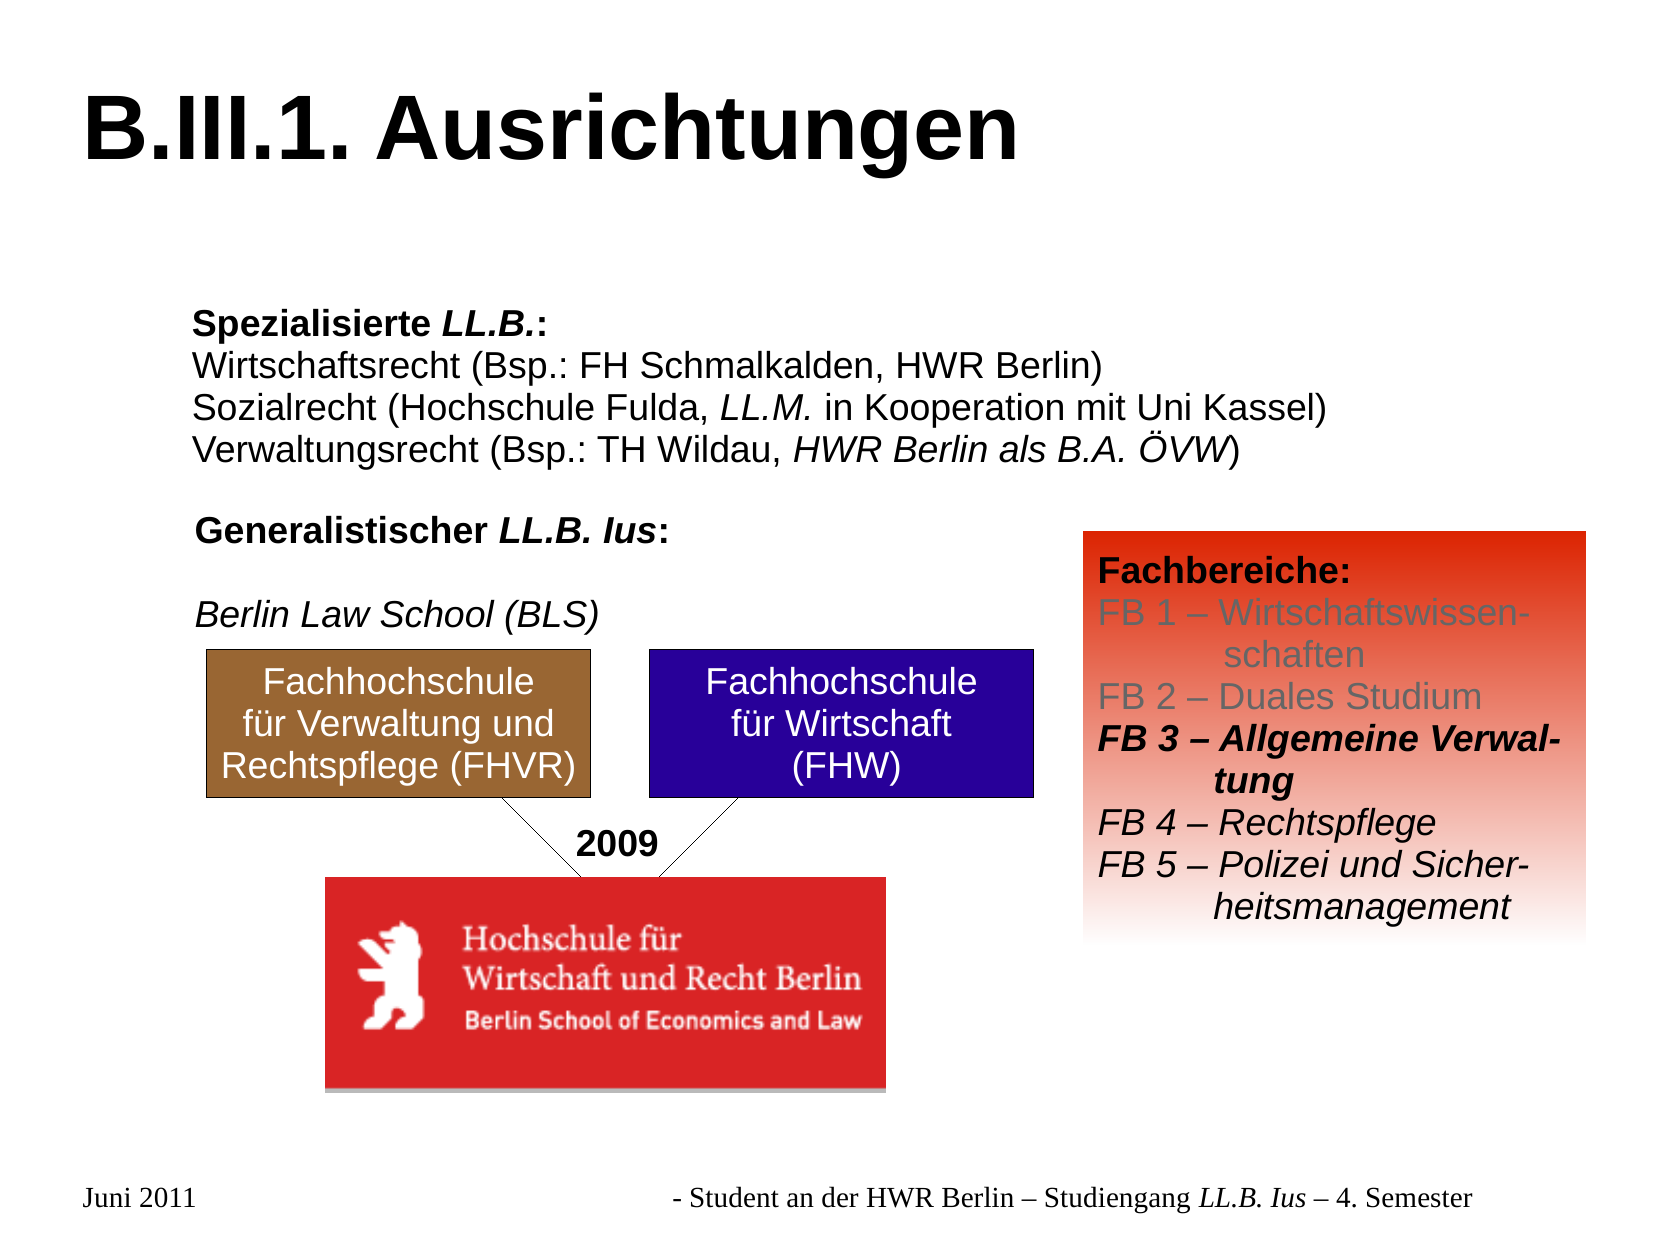

# B.III.1. Ausrichtungen
Spezialisierte LL.B.:
Wirtschaftsrecht (Bsp.: FH Schmalkalden, HWR Berlin)
Sozialrecht (Hochschule Fulda, LL.M. in Kooperation mit Uni Kassel)
Verwaltungsrecht (Bsp.: TH Wildau, HWR Berlin als B.A. ÖVW)
Generalistischer LL.B. Ius:
Berlin Law School (BLS)
Fachbereiche:
FB 1 – Wirtschaftswissen-
 schaften
FB 2 – Duales Studium
FB 3 – Allgemeine Verwal-
 tung
FB 4 – Rechtspflege
FB 5 – Polizei und Sicher-
 heitsmanagement
Fachhochschule
für Verwaltung und
Rechtspflege (FHVR)
Fachhochschule
für Wirtschaft
 (FHW)
2009